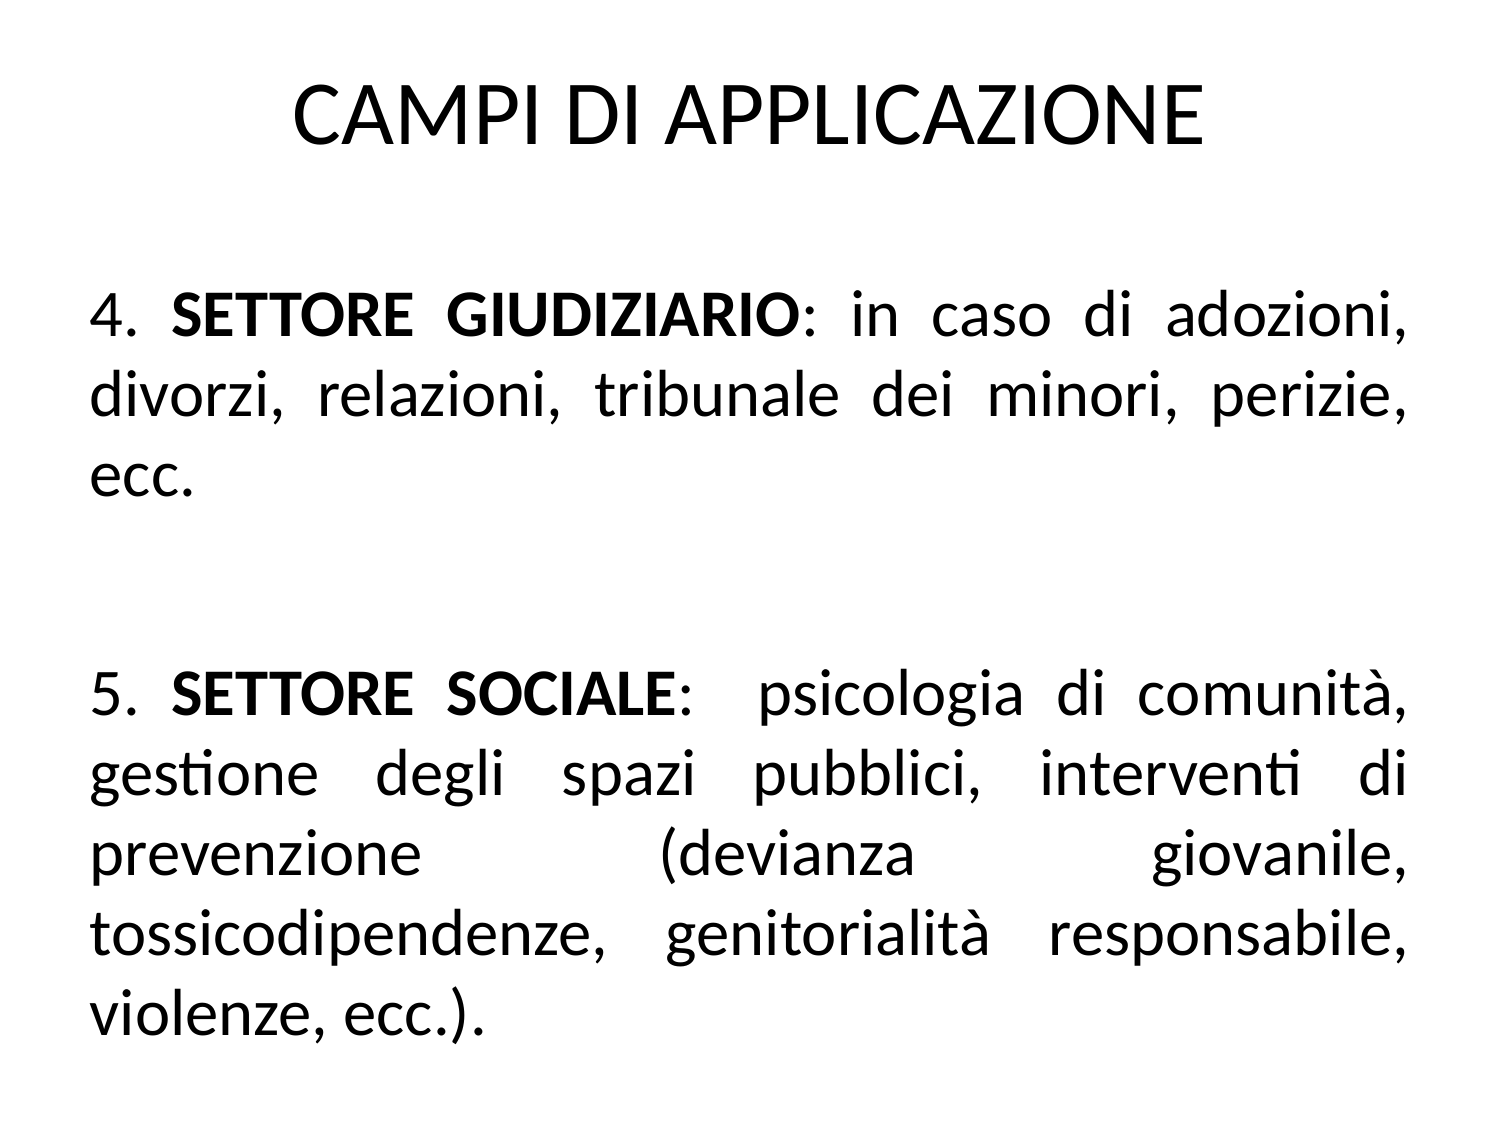

# CAMPI DI APPLICAZIONE
4. SETTORE GIUDIZIARIO: in caso di adozioni, divorzi, relazioni, tribunale dei minori, perizie, ecc.
5. SETTORE SOCIALE: psicologia di comunità, gestione degli spazi pubblici, interventi di prevenzione (devianza giovanile, tossicodipendenze, genitorialità responsabile, violenze, ecc.).